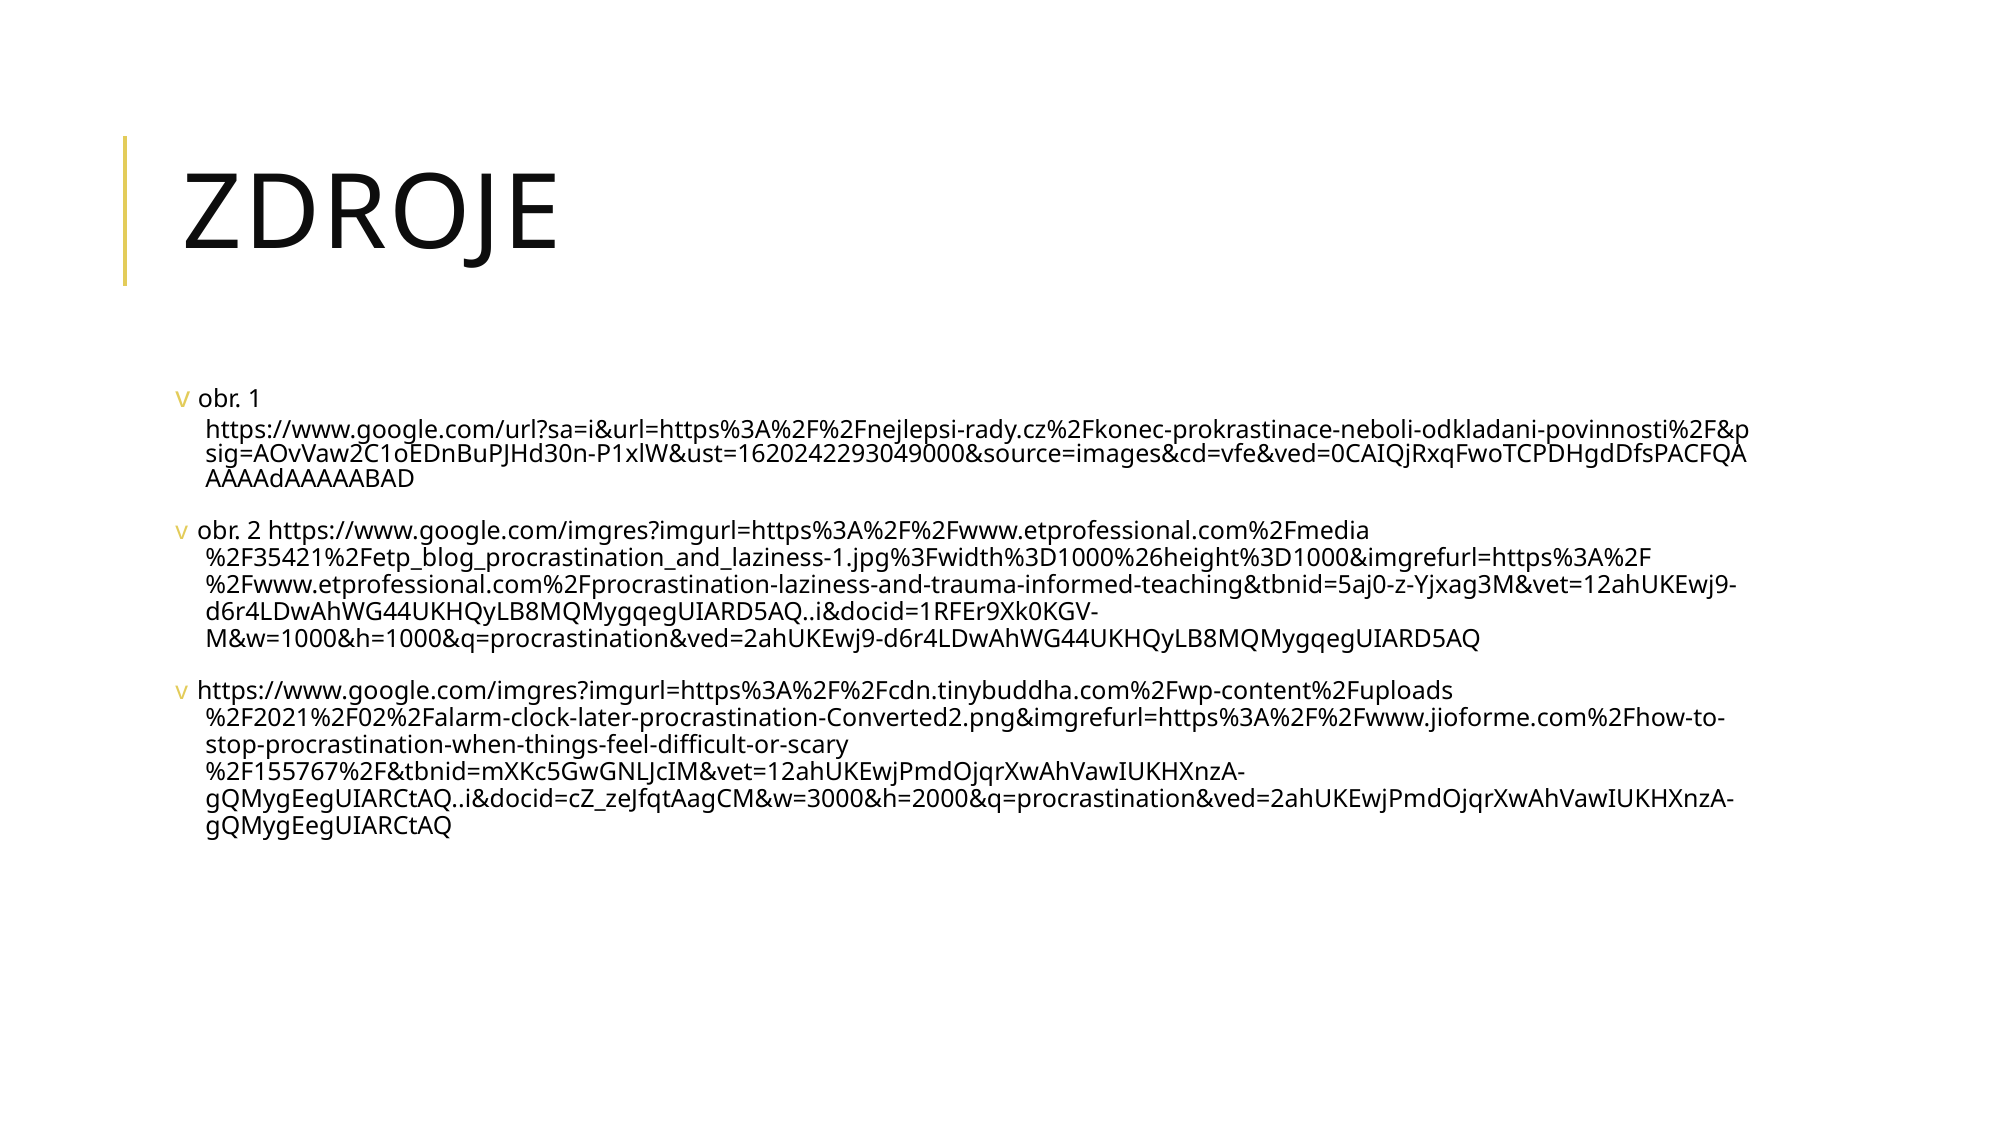

# Zdroje
 obr. 1 https://www.google.com/url?sa=i&url=https%3A%2F%2Fnejlepsi-rady.cz%2Fkonec-prokrastinace-neboli-odkladani-povinnosti%2F&psig=AOvVaw2C1oEDnBuPJHd30n-P1xlW&ust=1620242293049000&source=images&cd=vfe&ved=0CAIQjRxqFwoTCPDHgdDfsPACFQAAAAAdAAAAABAD
 obr. 2 https://www.google.com/imgres?imgurl=https%3A%2F%2Fwww.etprofessional.com%2Fmedia%2F35421%2Fetp_blog_procrastination_and_laziness-1.jpg%3Fwidth%3D1000%26height%3D1000&imgrefurl=https%3A%2F%2Fwww.etprofessional.com%2Fprocrastination-laziness-and-trauma-informed-teaching&tbnid=5aj0-z-Yjxag3M&vet=12ahUKEwj9-d6r4LDwAhWG44UKHQyLB8MQMygqegUIARD5AQ..i&docid=1RFEr9Xk0KGV-M&w=1000&h=1000&q=procrastination&ved=2ahUKEwj9-d6r4LDwAhWG44UKHQyLB8MQMygqegUIARD5AQ
 https://www.google.com/imgres?imgurl=https%3A%2F%2Fcdn.tinybuddha.com%2Fwp-content%2Fuploads%2F2021%2F02%2Falarm-clock-later-procrastination-Converted2.png&imgrefurl=https%3A%2F%2Fwww.jioforme.com%2Fhow-to-stop-procrastination-when-things-feel-difficult-or-scary%2F155767%2F&tbnid=mXKc5GwGNLJcIM&vet=12ahUKEwjPmdOjqrXwAhVawIUKHXnzA-gQMygEegUIARCtAQ..i&docid=cZ_zeJfqtAagCM&w=3000&h=2000&q=procrastination&ved=2ahUKEwjPmdOjqrXwAhVawIUKHXnzA-gQMygEegUIARCtAQ